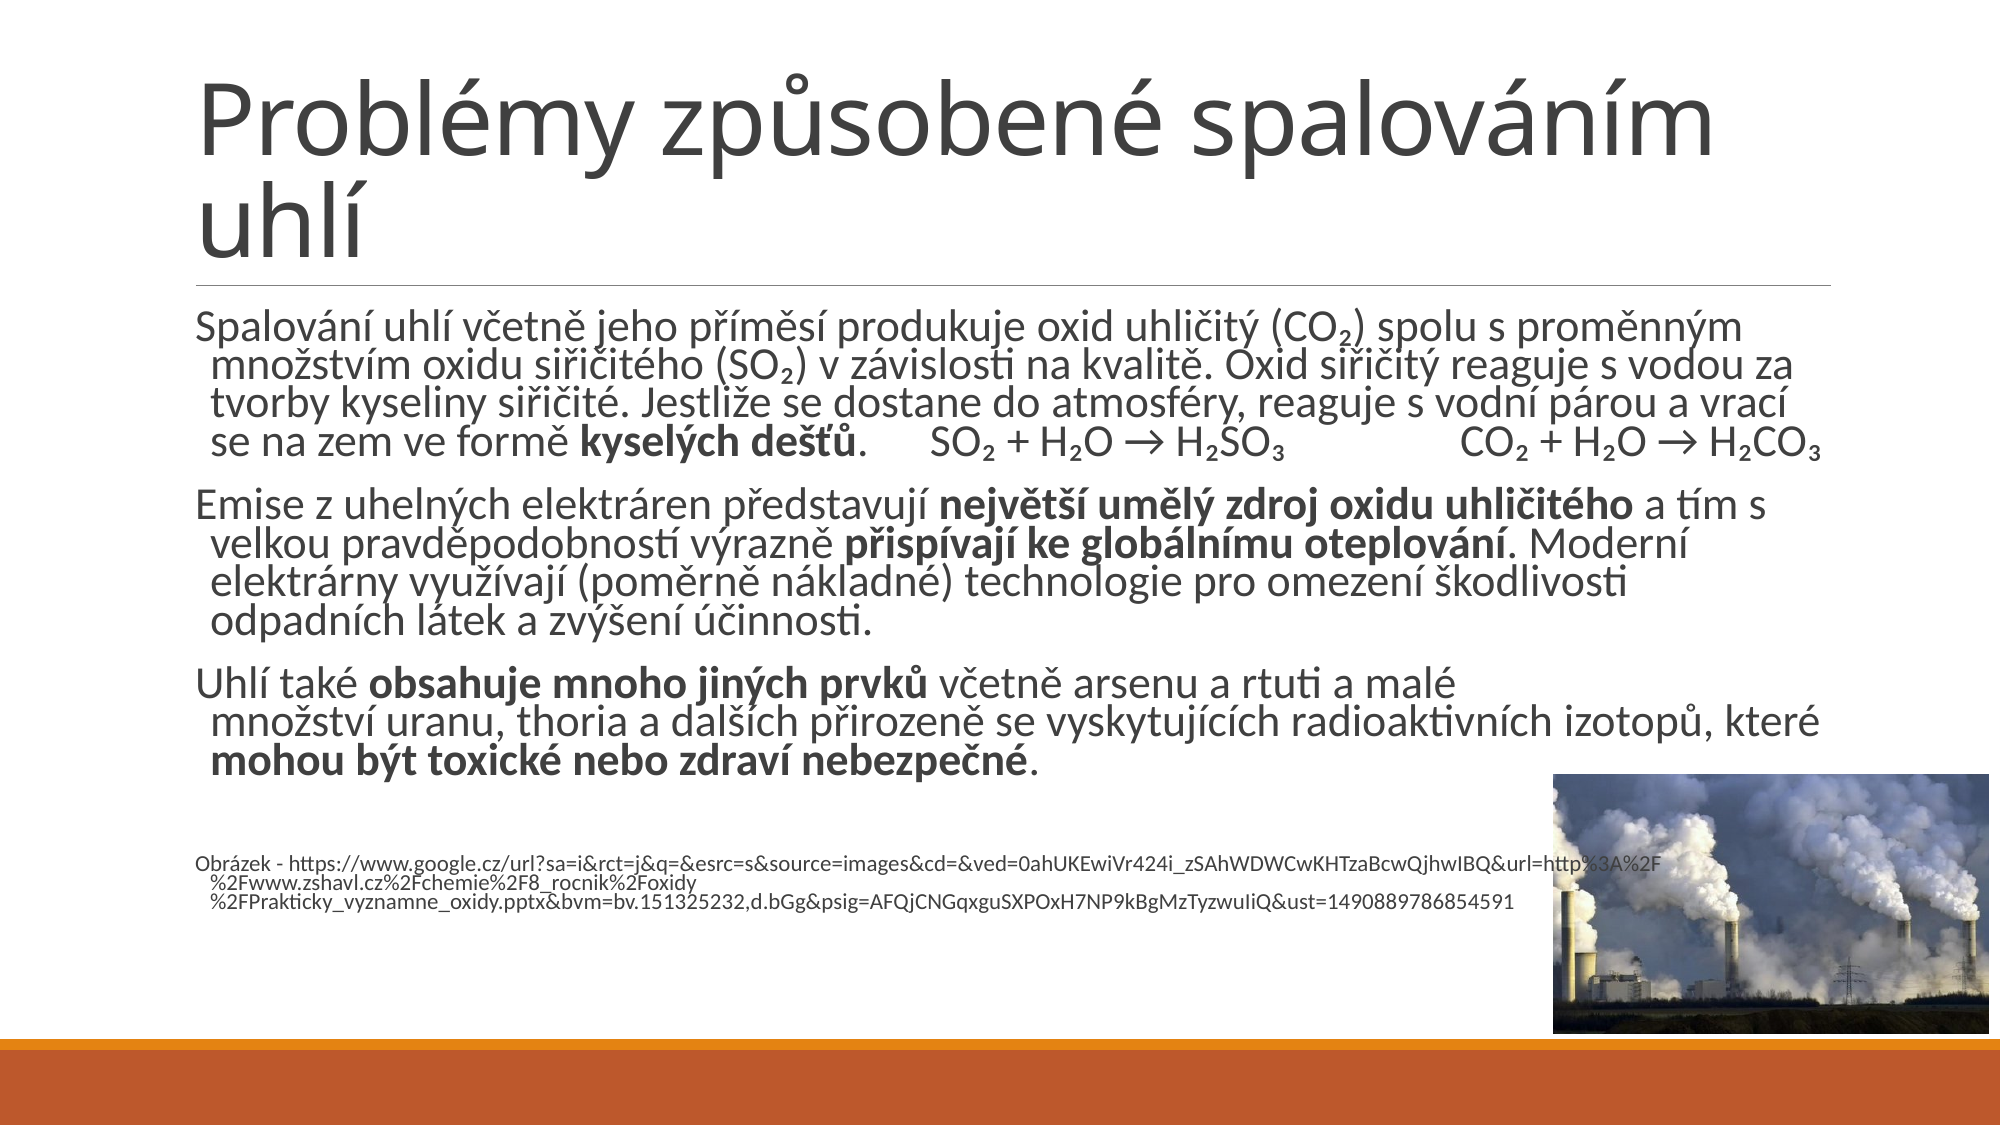

# Problémy způsobené spalováním uhlí
Spalování uhlí včetně jeho příměsí produkuje oxid uhličitý (CO₂) spolu s proměnným množstvím oxidu siřičitého (SO₂) v závislosti na kvalitě. Oxid siřičitý reaguje s vodou za tvorby kyseliny siřičité. Jestliže se dostane do atmosféry, reaguje s vodní párou a vrací se na zem ve formě kyselých dešťů. SO₂ + H₂O → H₂SO₃ CO₂ + H₂O → H₂CO₃
Emise z uhelných elektráren představují největší umělý zdroj oxidu uhličitého a tím s velkou pravděpodobností výrazně přispívají ke globálnímu oteplování. Moderní elektrárny využívají (poměrně nákladné) technologie pro omezení škodlivosti odpadních látek a zvýšení účinnosti.
Uhlí také obsahuje mnoho jiných prvků včetně arsenu a rtuti a malé množství uranu, thoria a dalších přirozeně se vyskytujících radioaktivních izotopů, které mohou být toxické nebo zdraví nebezpečné.
Obrázek - https://www.google.cz/url?sa=i&rct=j&q=&esrc=s&source=images&cd=&ved=0ahUKEwiVr424i_zSAhWDWCwKHTzaBcwQjhwIBQ&url=http%3A%2F%2Fwww.zshavl.cz%2Fchemie%2F8_rocnik%2Foxidy%2FPrakticky_vyznamne_oxidy.pptx&bvm=bv.151325232,d.bGg&psig=AFQjCNGqxguSXPOxH7NP9kBgMzTyzwuIiQ&ust=1490889786854591